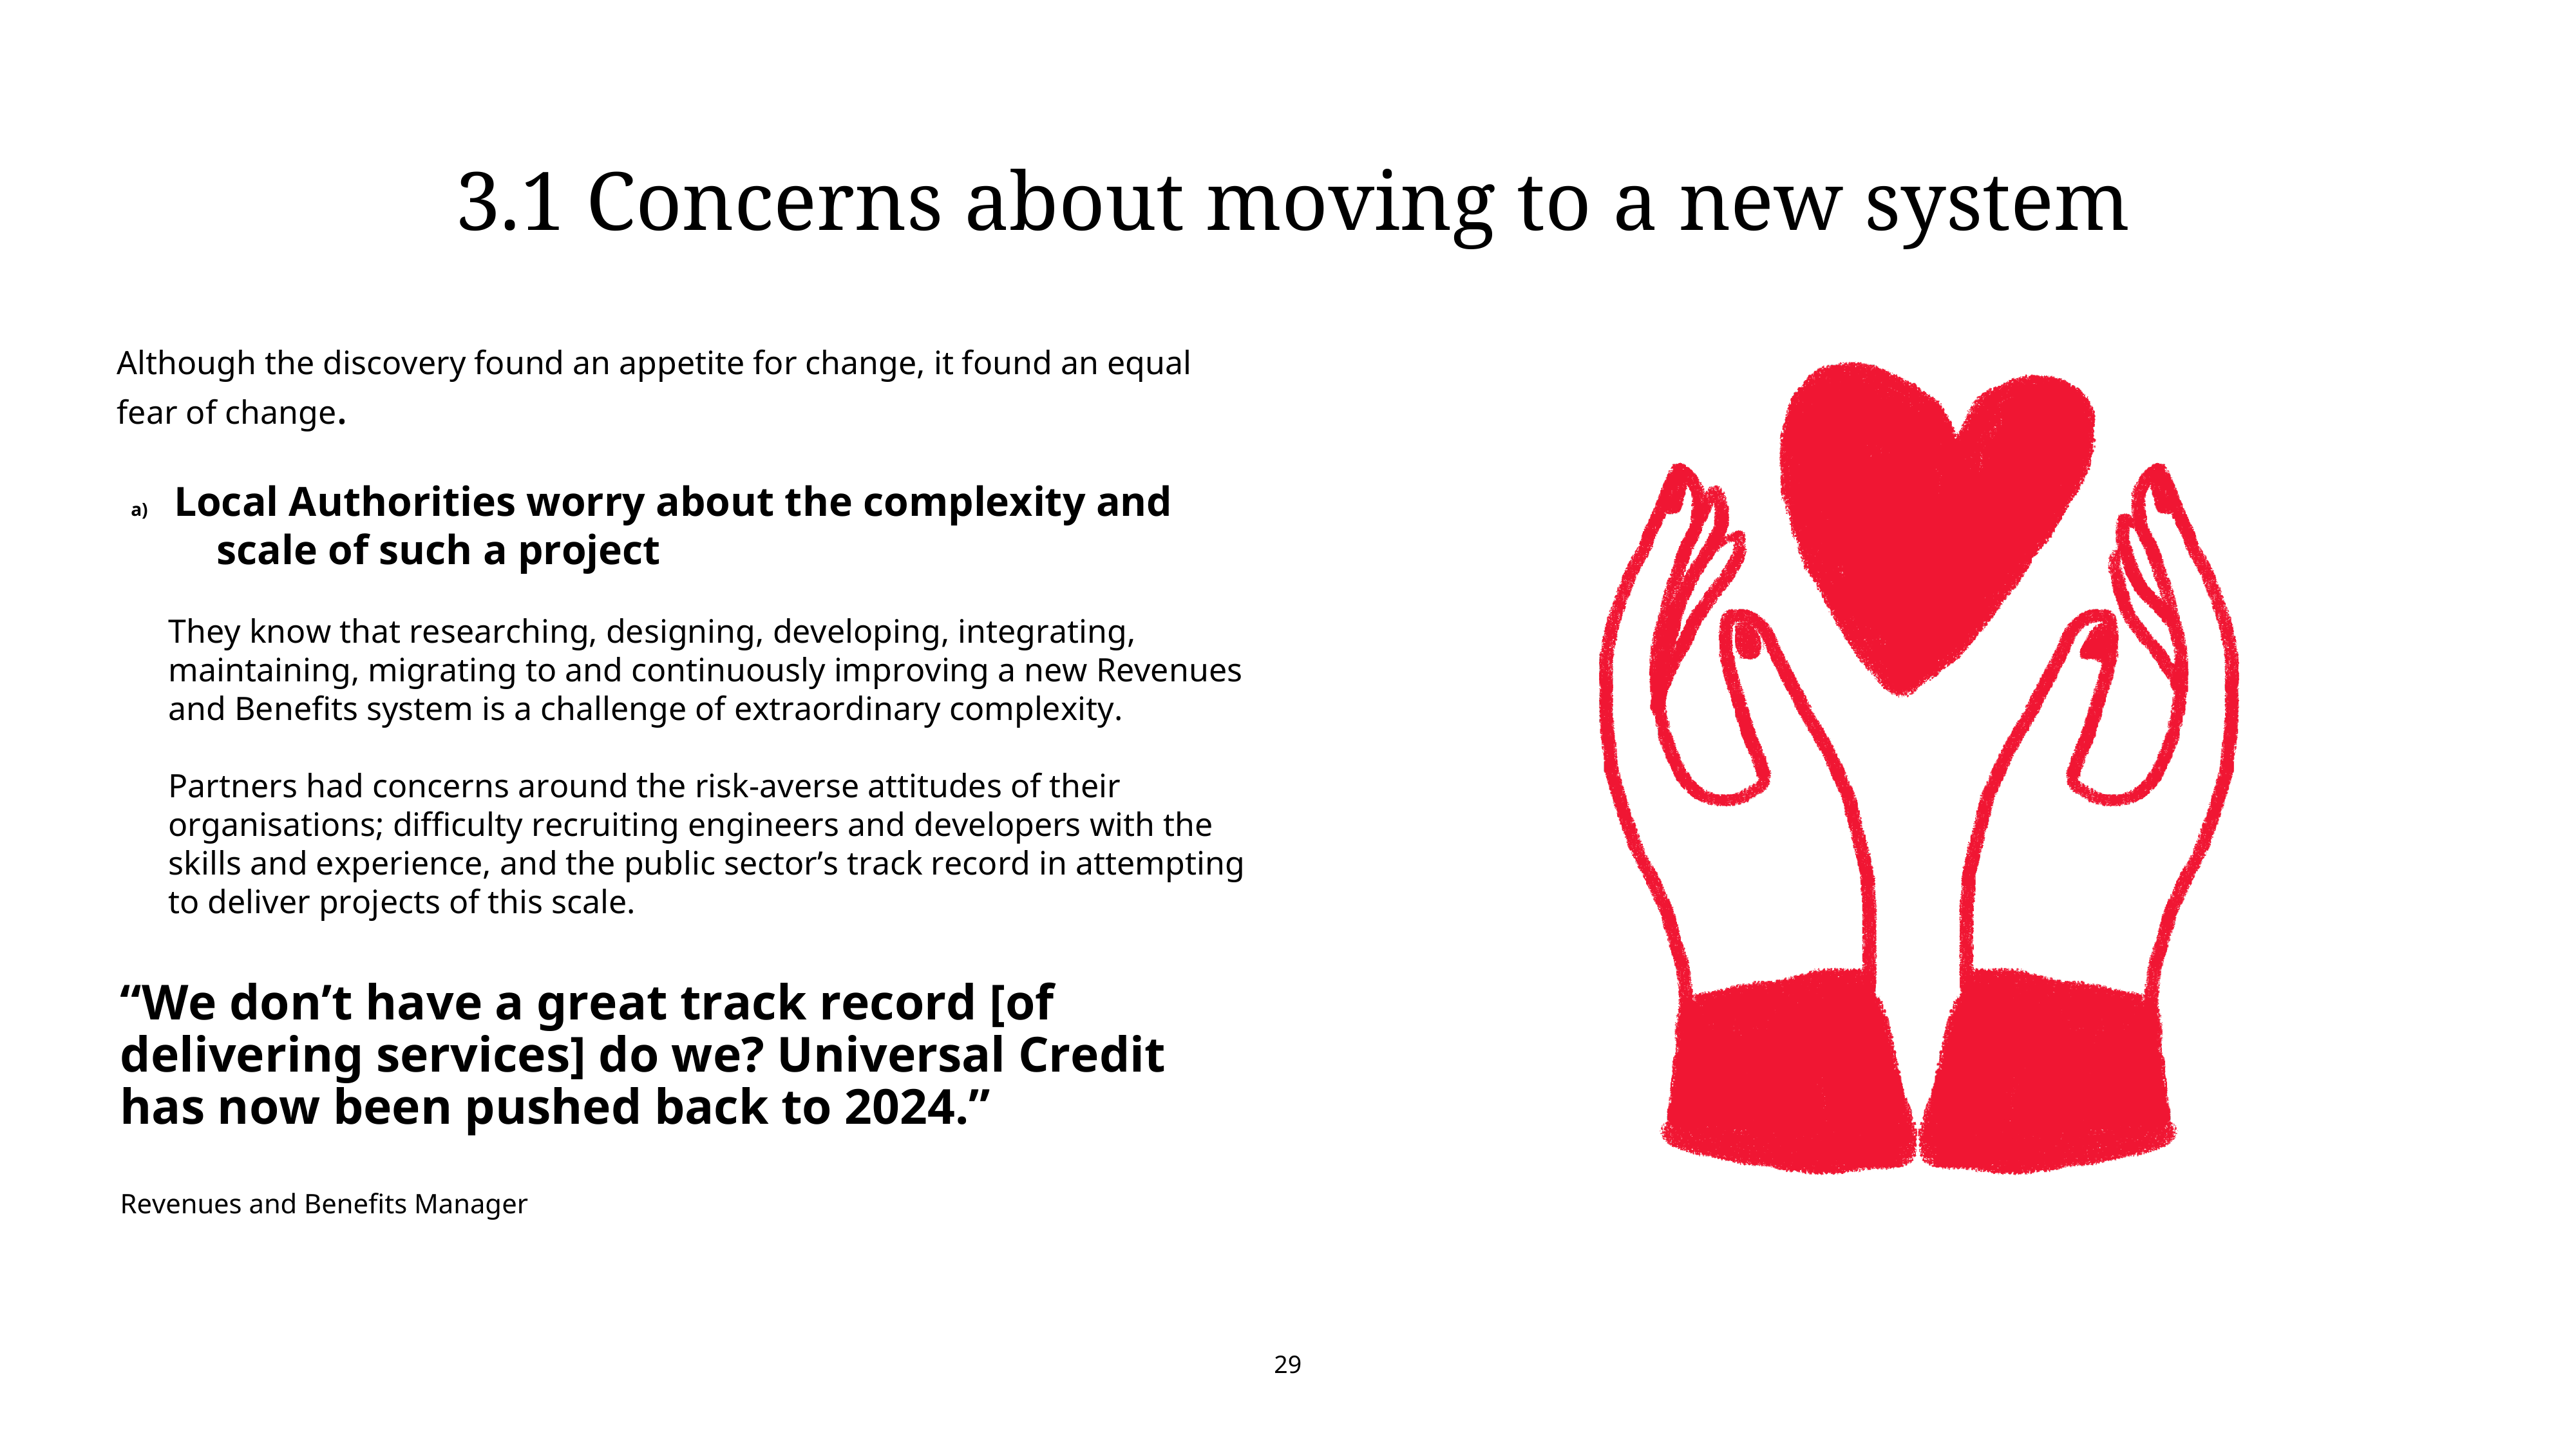

3.1 Concerns about moving to a new system
Although the discovery found an appetite for change, it found an equal fear of change.
Local Authorities worry about the complexity and scale of such a project
They know that researching, designing, developing, integrating, maintaining, migrating to and continuously improving a new Revenues and Benefits system is a challenge of extraordinary complexity.
Partners had concerns around the risk-averse attitudes of their organisations; difficulty recruiting engineers and developers with the skills and experience, and the public sector’s track record in attempting to deliver projects of this scale.
“We don’t have a great track record [of delivering services] do we? Universal Credit has now been pushed back to 2024.”
Revenues and Benefits Manager